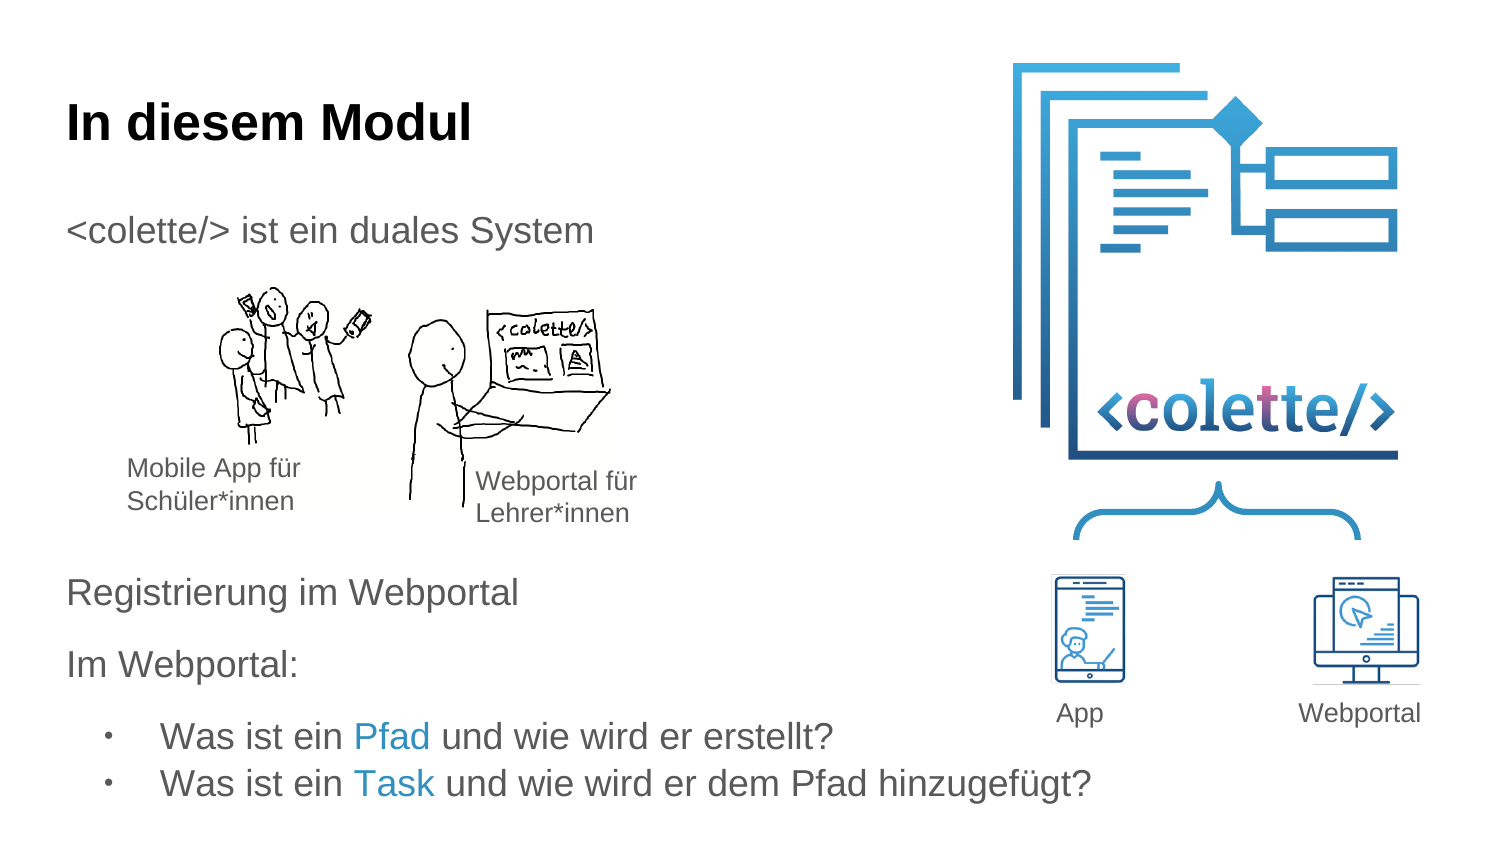

# In diesem Modul
<colette/> ist ein duales System
Registrierung im Webportal
Im Webportal:
Was ist ein Pfad und wie wird er erstellt?
Was ist ein Task und wie wird er dem Pfad hinzugefügt?
Mobile App für
Schüler*innen
Webportal für
Lehrer*innen
App
Webportal